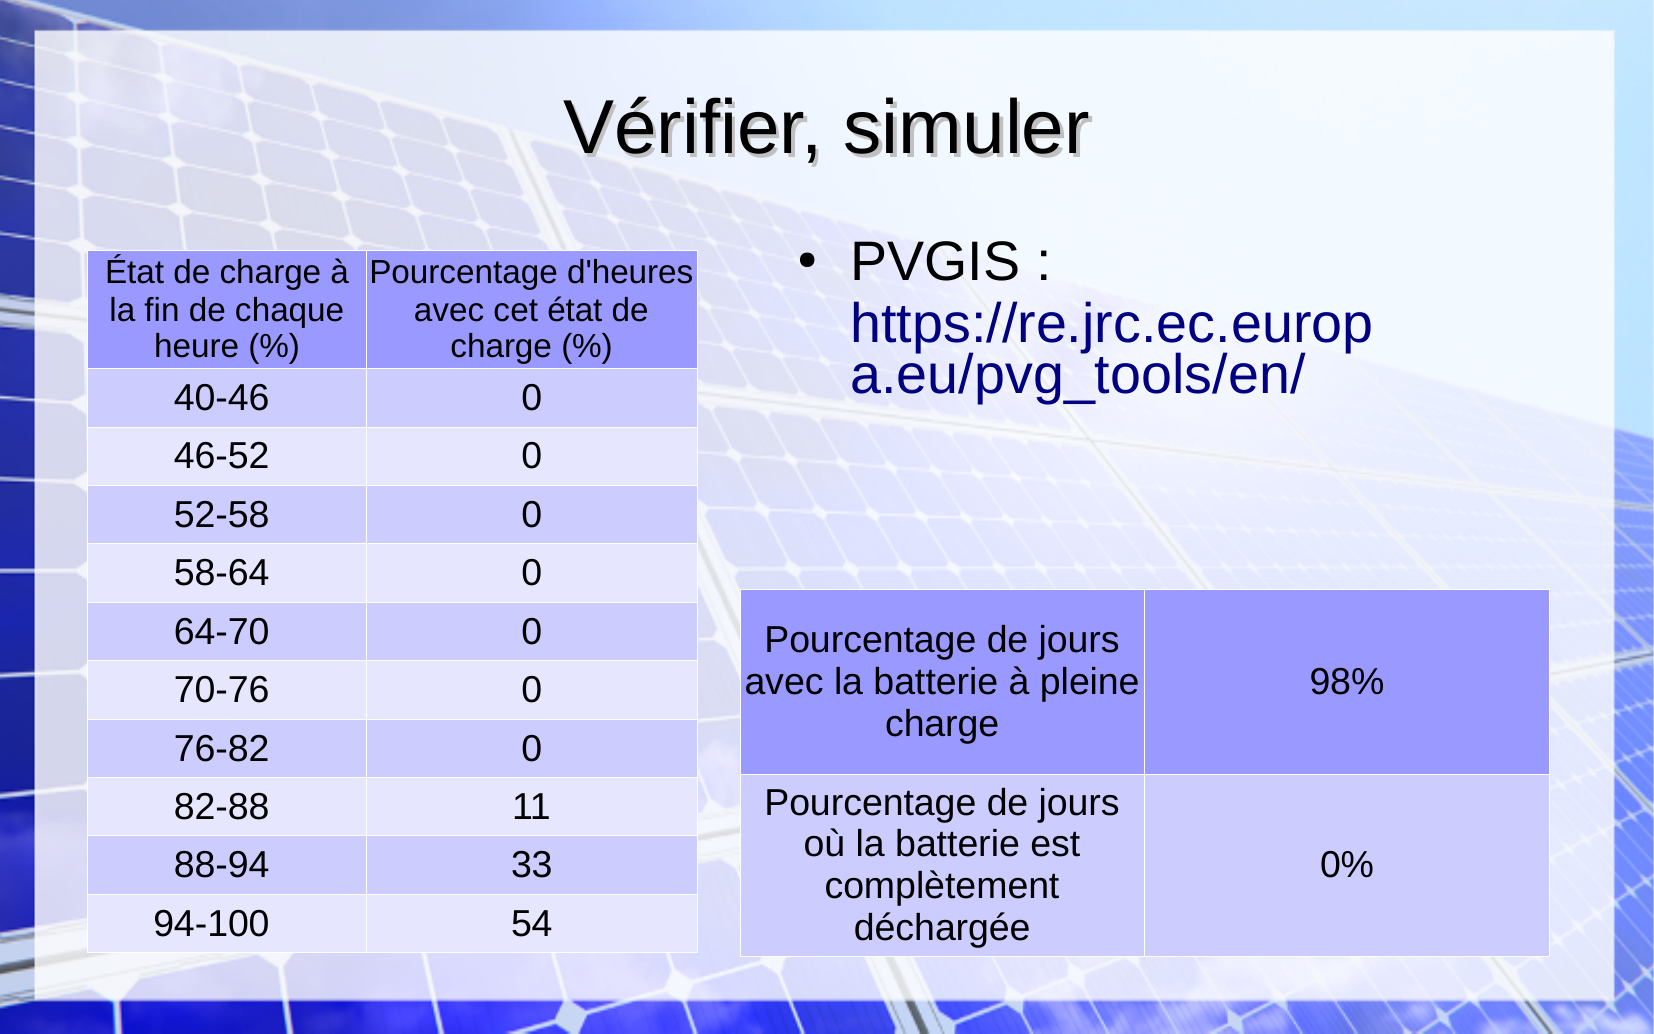

# Vérifier, simuler
PVGIS : https://re.jrc.ec.europa.eu/pvg_tools/en/
| État de charge à la fin de chaque heure (%) | Pourcentage d'heures avec cet état de charge (%) |
| --- | --- |
| 40-46 | 0 |
| 46-52 | 0 |
| 52-58 | 0 |
| 58-64 | 0 |
| 64-70 | 0 |
| 70-76 | 0 |
| 76-82 | 0 |
| 82-88 | 11 |
| 88-94 | 33 |
| 94-100 | 54 |
| Pourcentage de jours avec la batterie à pleine charge | 98% |
| --- | --- |
| Pourcentage de jours où la batterie est complètement déchargée | 0% |